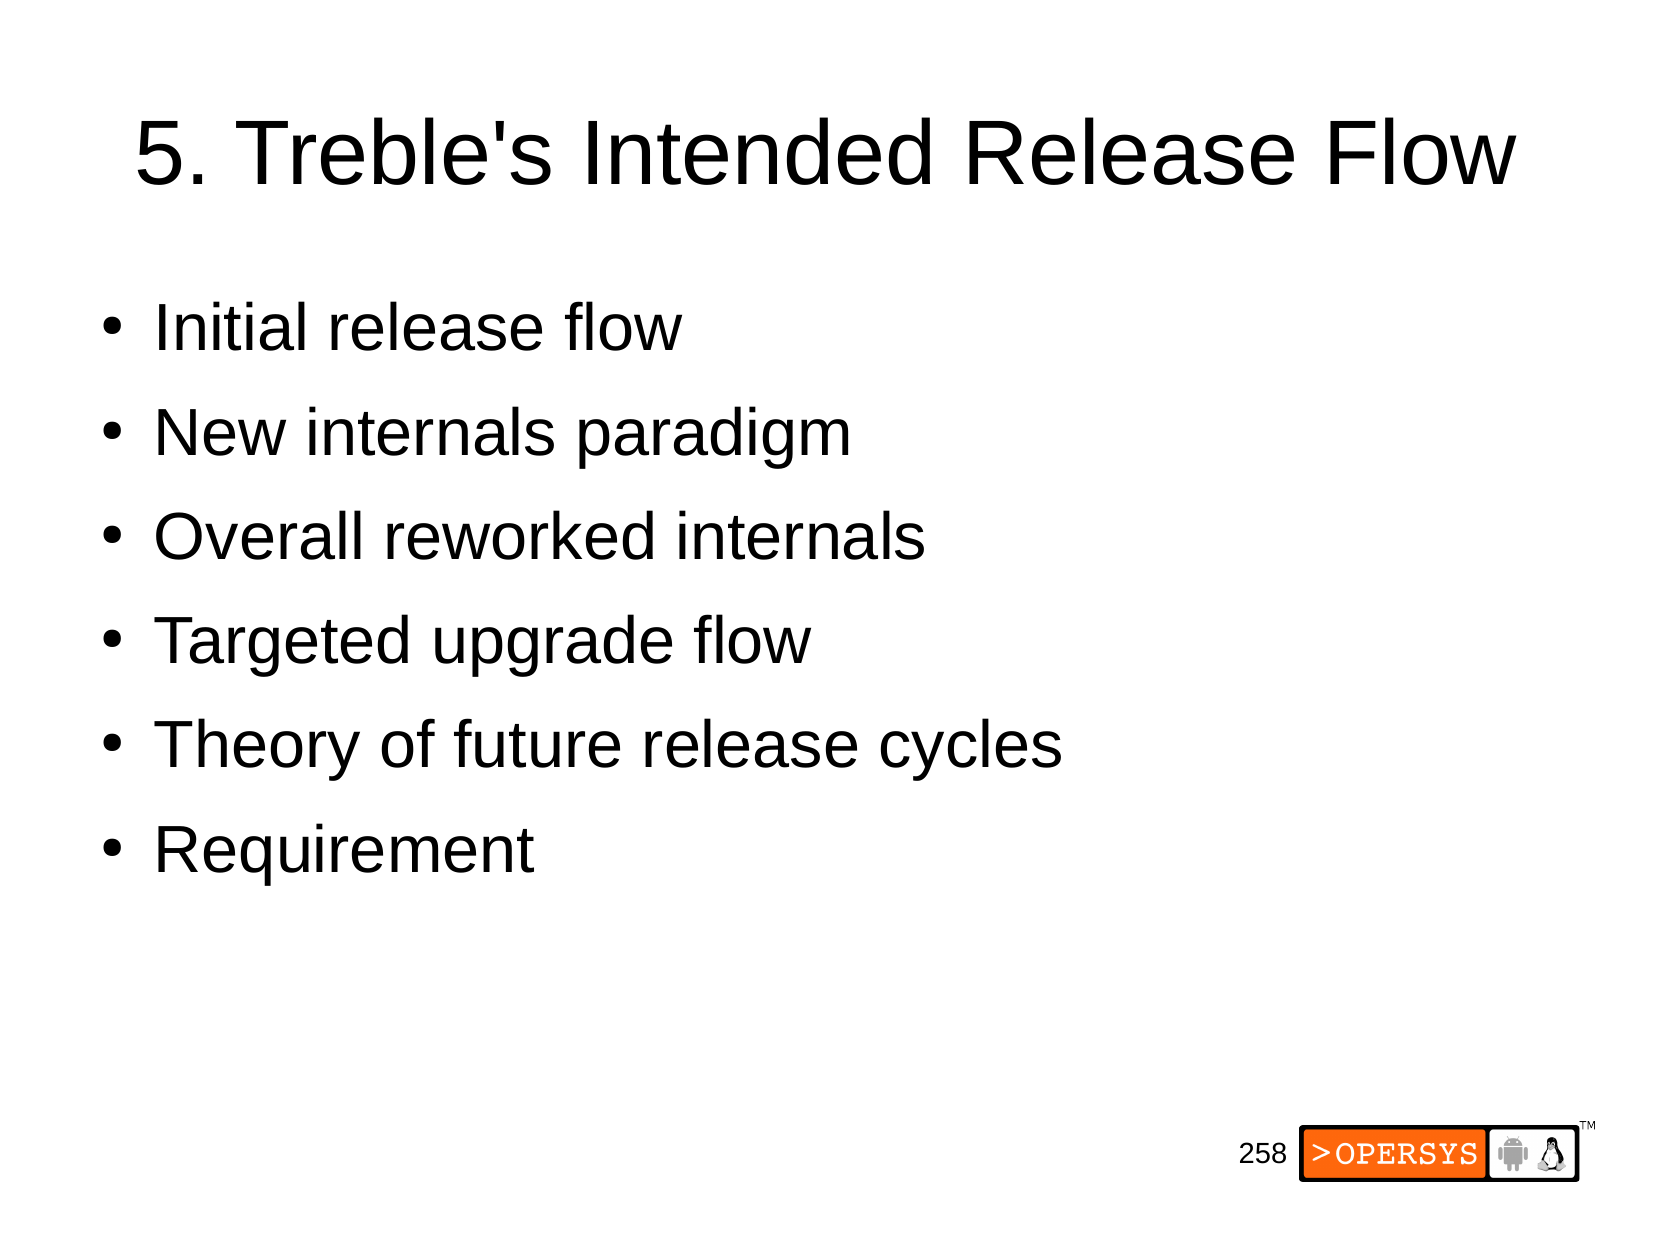

# 5. Treble's Intended Release Flow
Initial release flow
New internals paradigm
Overall reworked internals
Targeted upgrade flow
Theory of future release cycles
Requirement